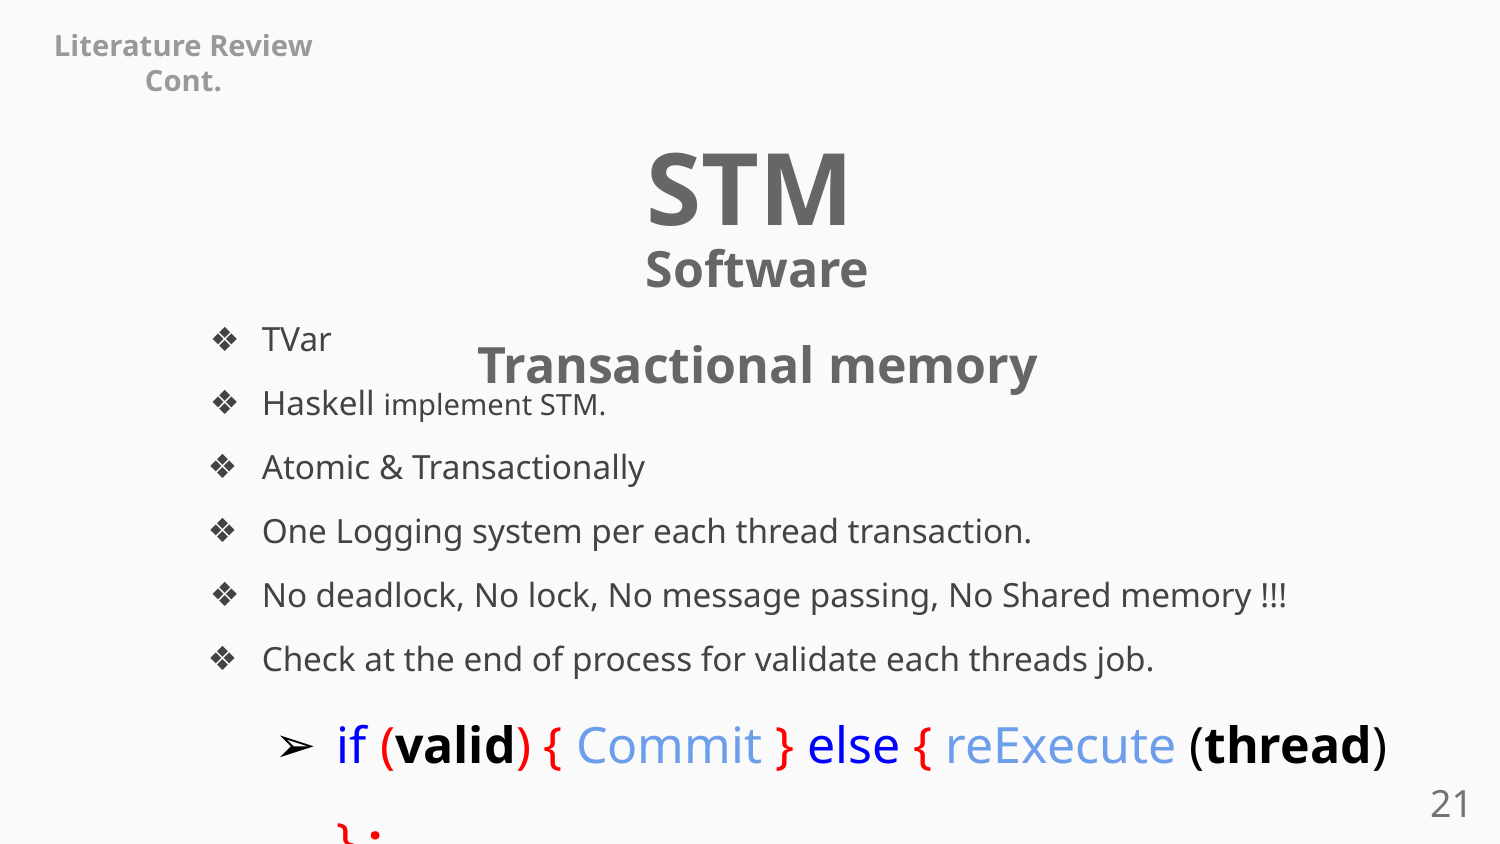

Literature Review Cont.
STM
Software Transactional memory
TVar
Haskell implement STM.
Atomic & Transactionally
One Logging system per each thread transaction.
No deadlock, No lock, No message passing, No Shared memory !!!
Check at the end of process for validate each threads job.
if (valid) { Commit } else { reExecute (thread) } ;
21